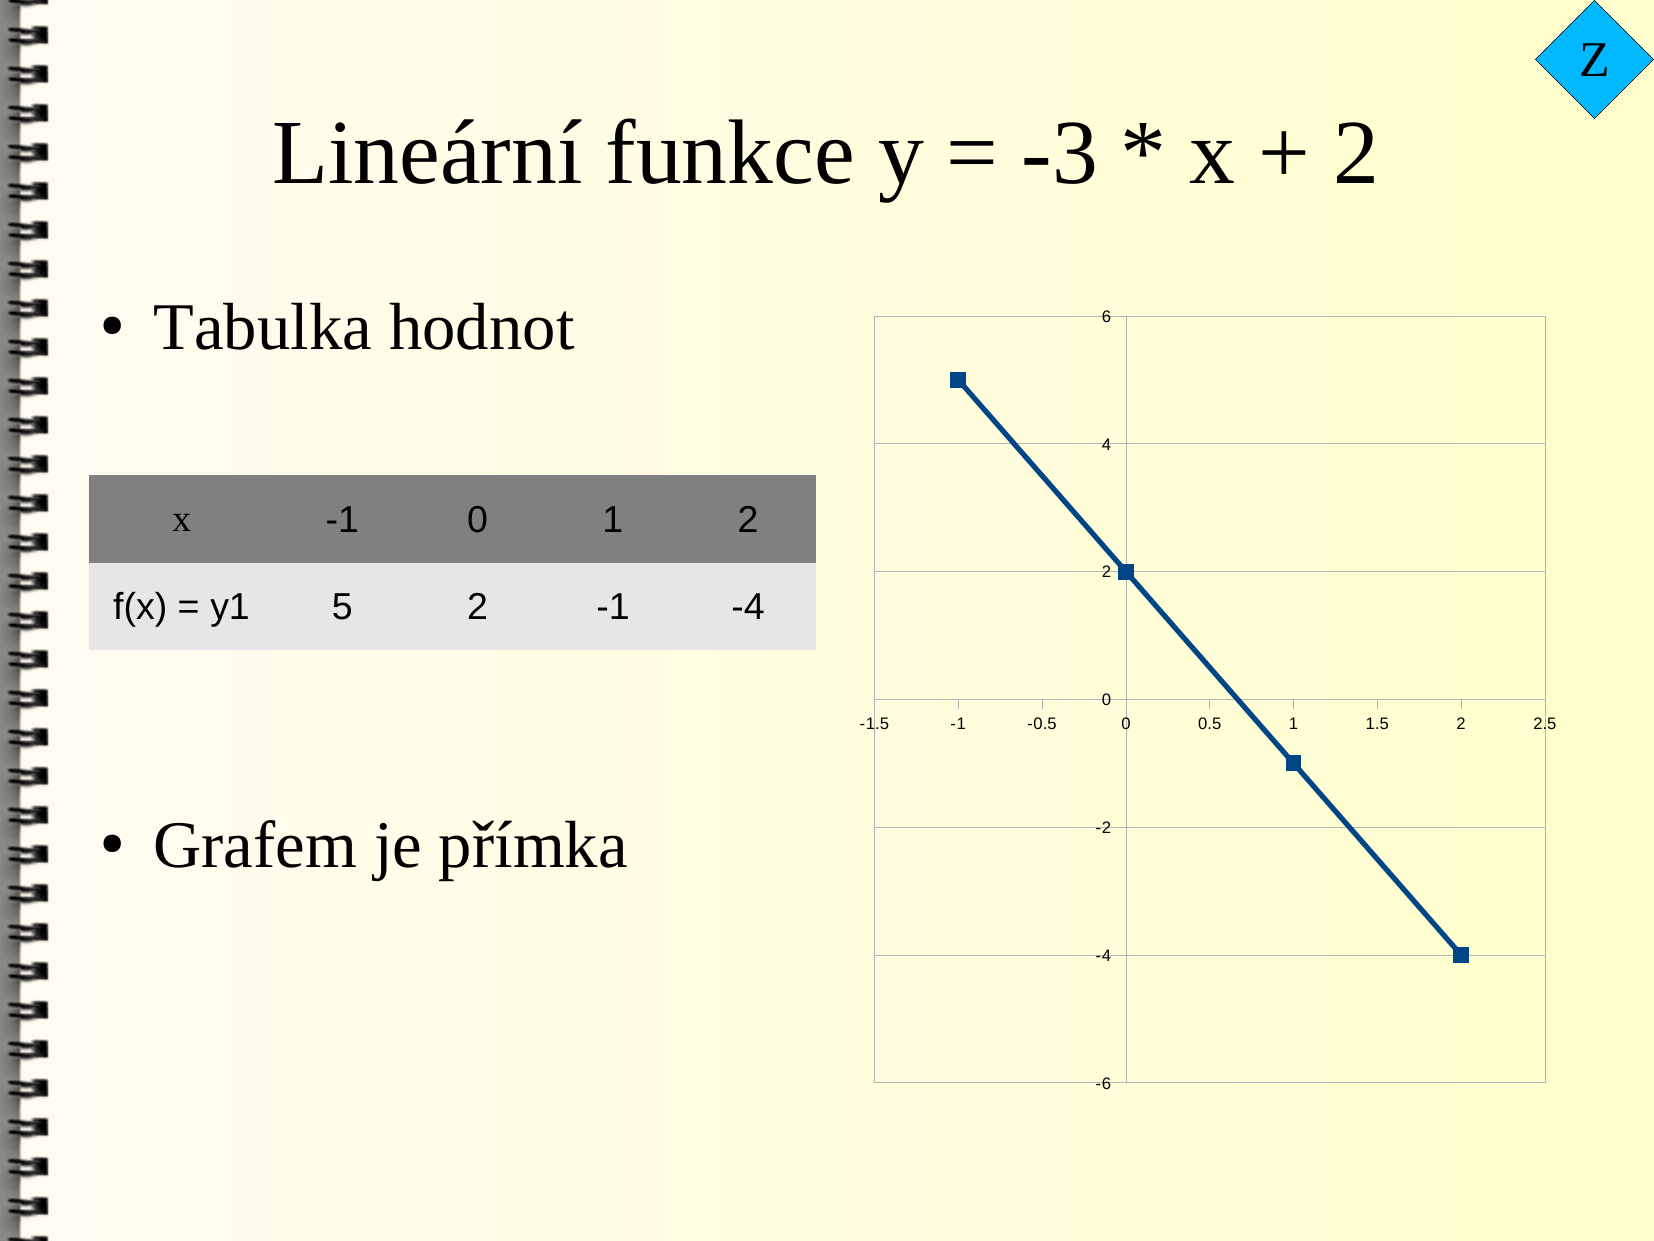

Z
# Lineární funkce y = -3 * x + 2
Tabulka hodnot
Grafem je přímka
### Chart
| Category | y=-3*x+2 |
|---|---|| x | -1 | 0 | 1 | 2 |
| --- | --- | --- | --- | --- |
| f(x) = y1 | 5 | 2 | -1 | -4 |